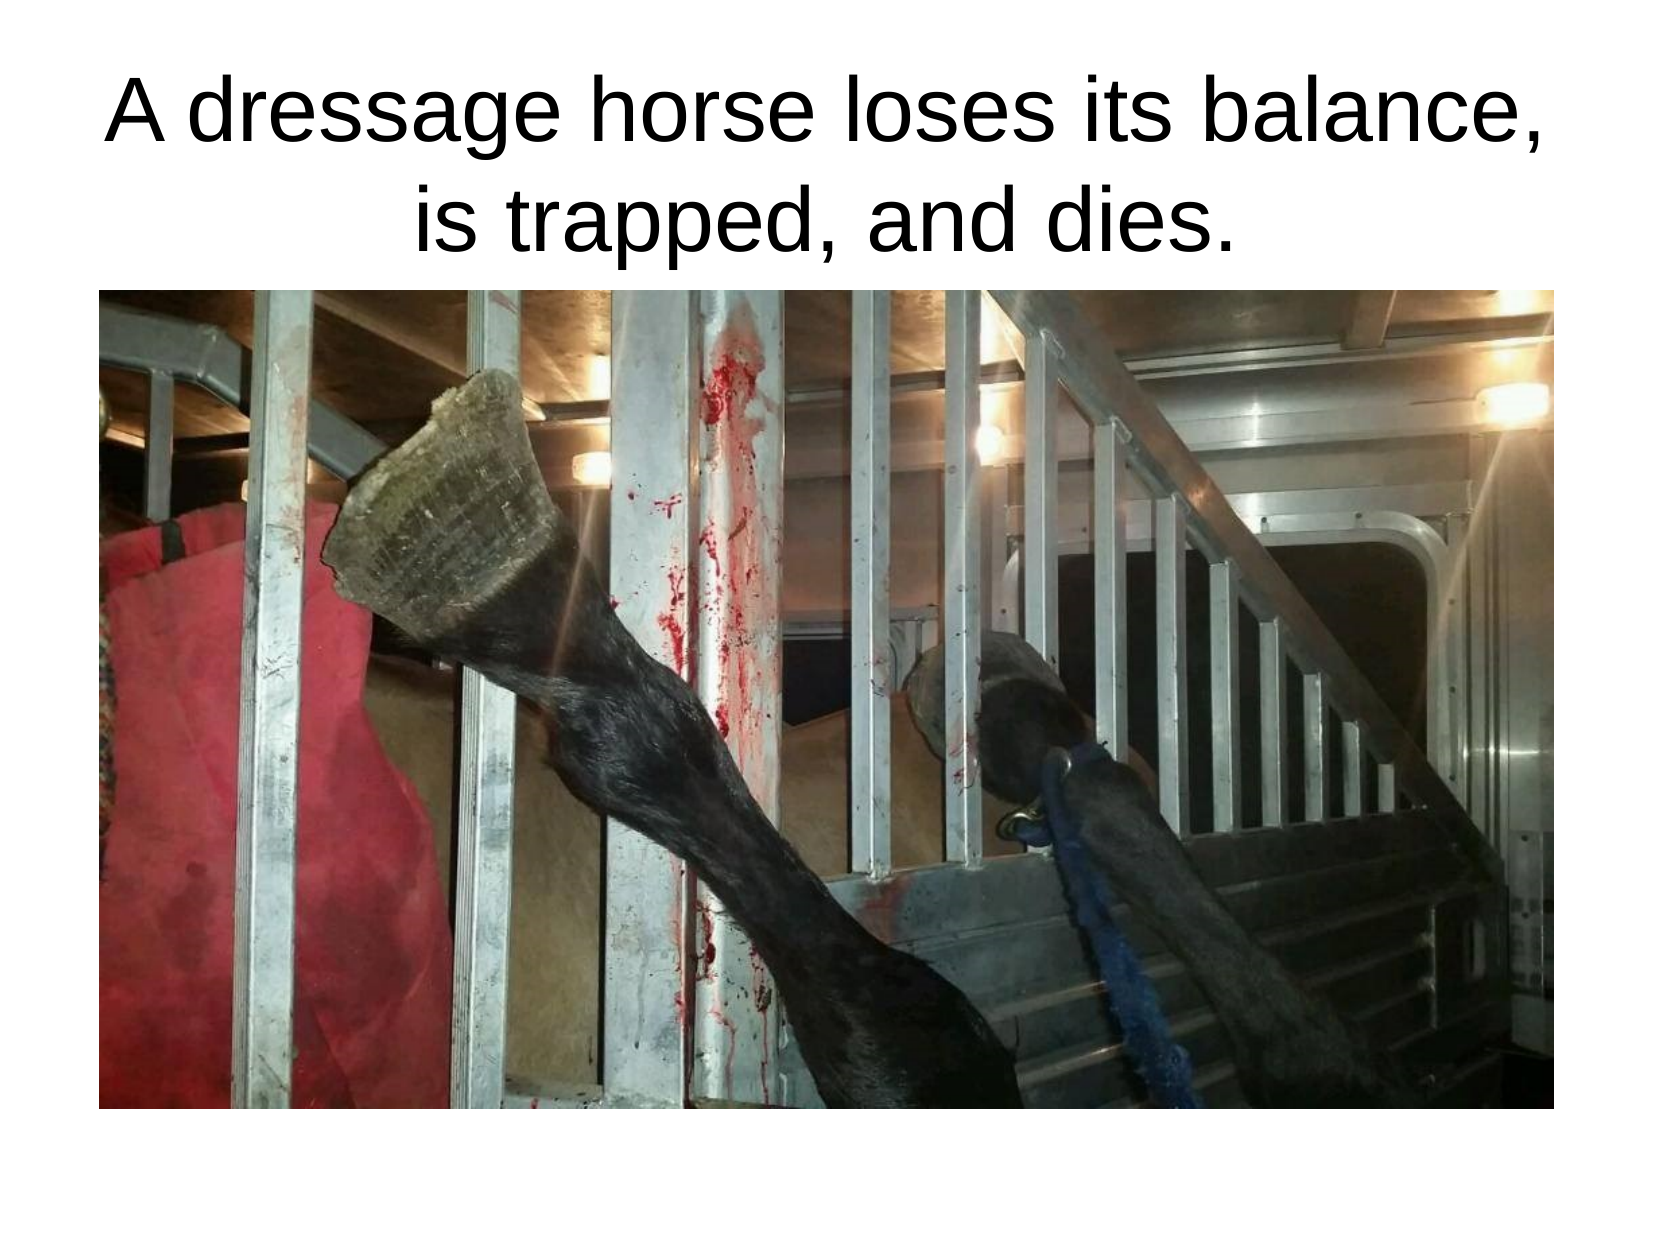

# A dressage horse loses its balance, is trapped, and dies.